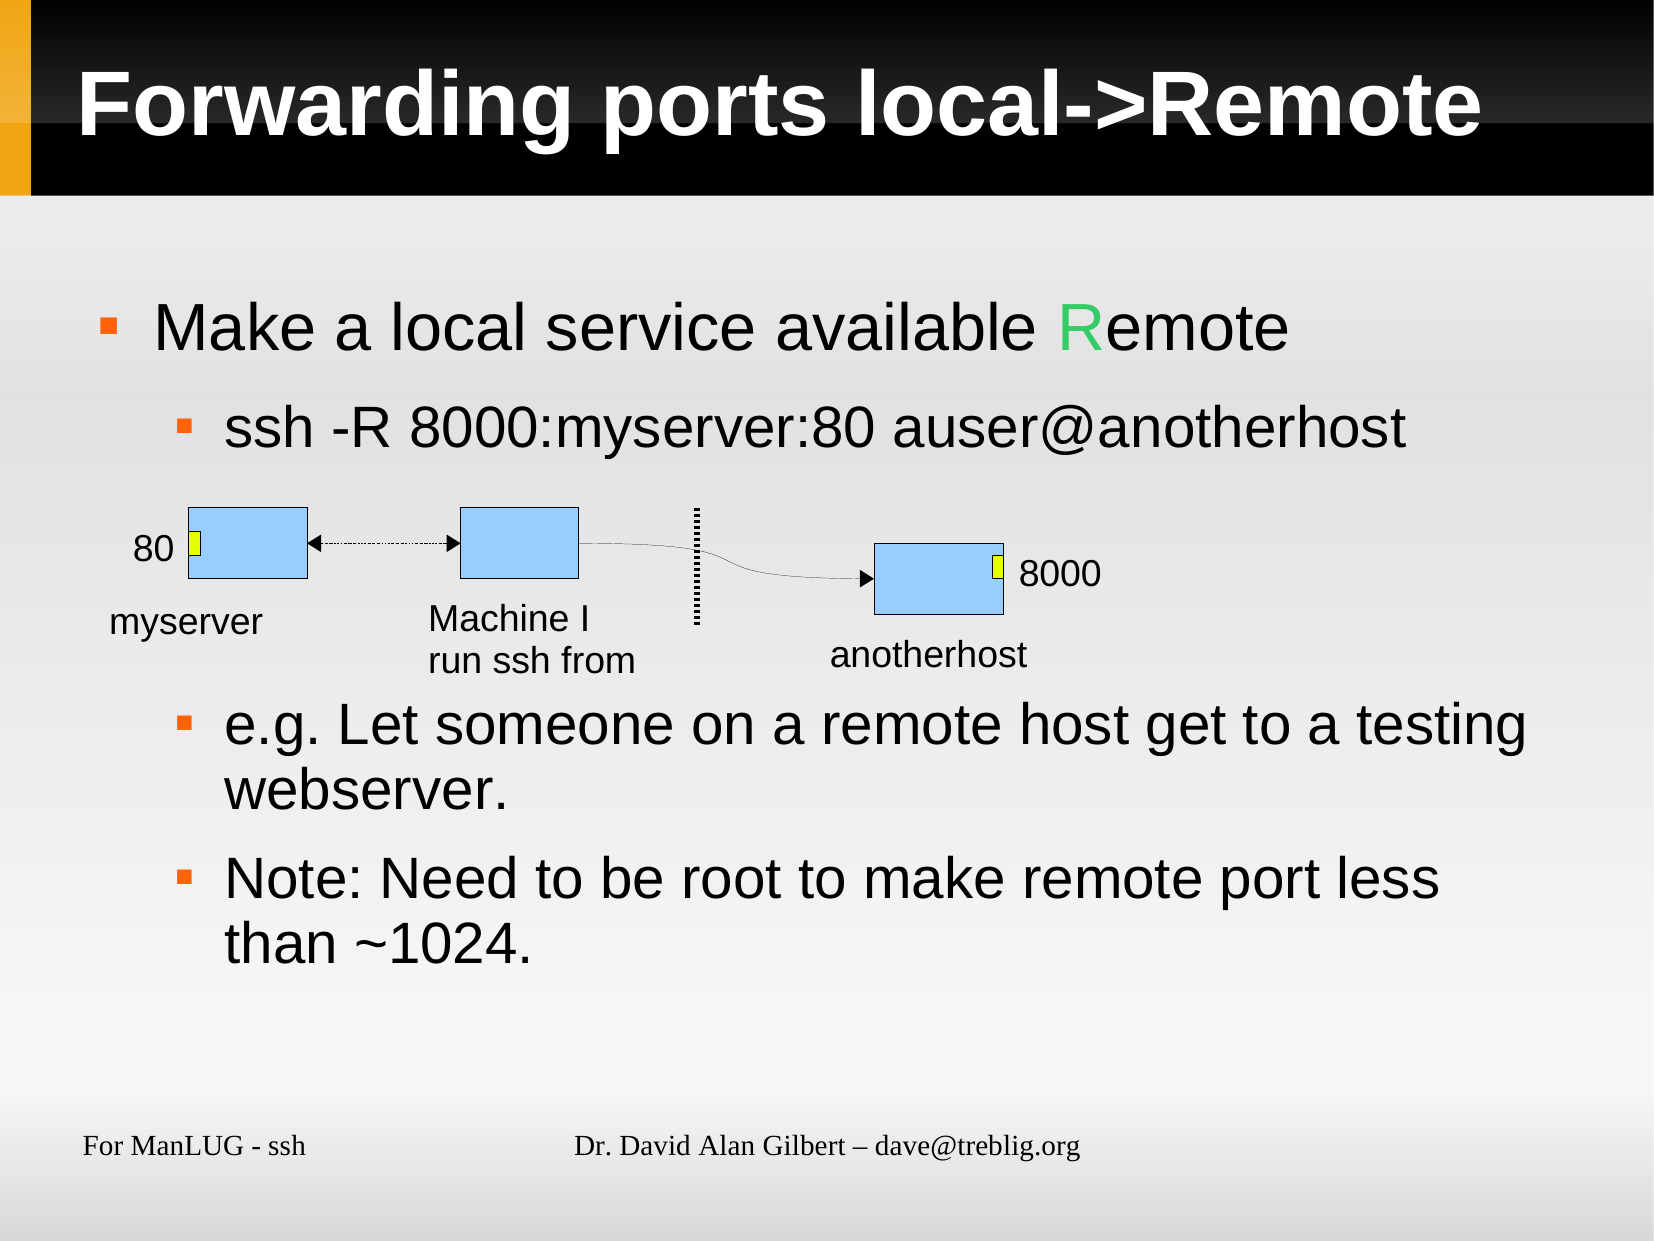

# Forwarding ports local->Remote
Make a local service available Remote
ssh -R 8000:myserver:80 auser@anotherhost
e.g. Let someone on a remote host get to a testing webserver.
Note: Need to be root to make remote port less than ~1024.
80
8000
Machine I
run ssh from
myserver
anotherhost